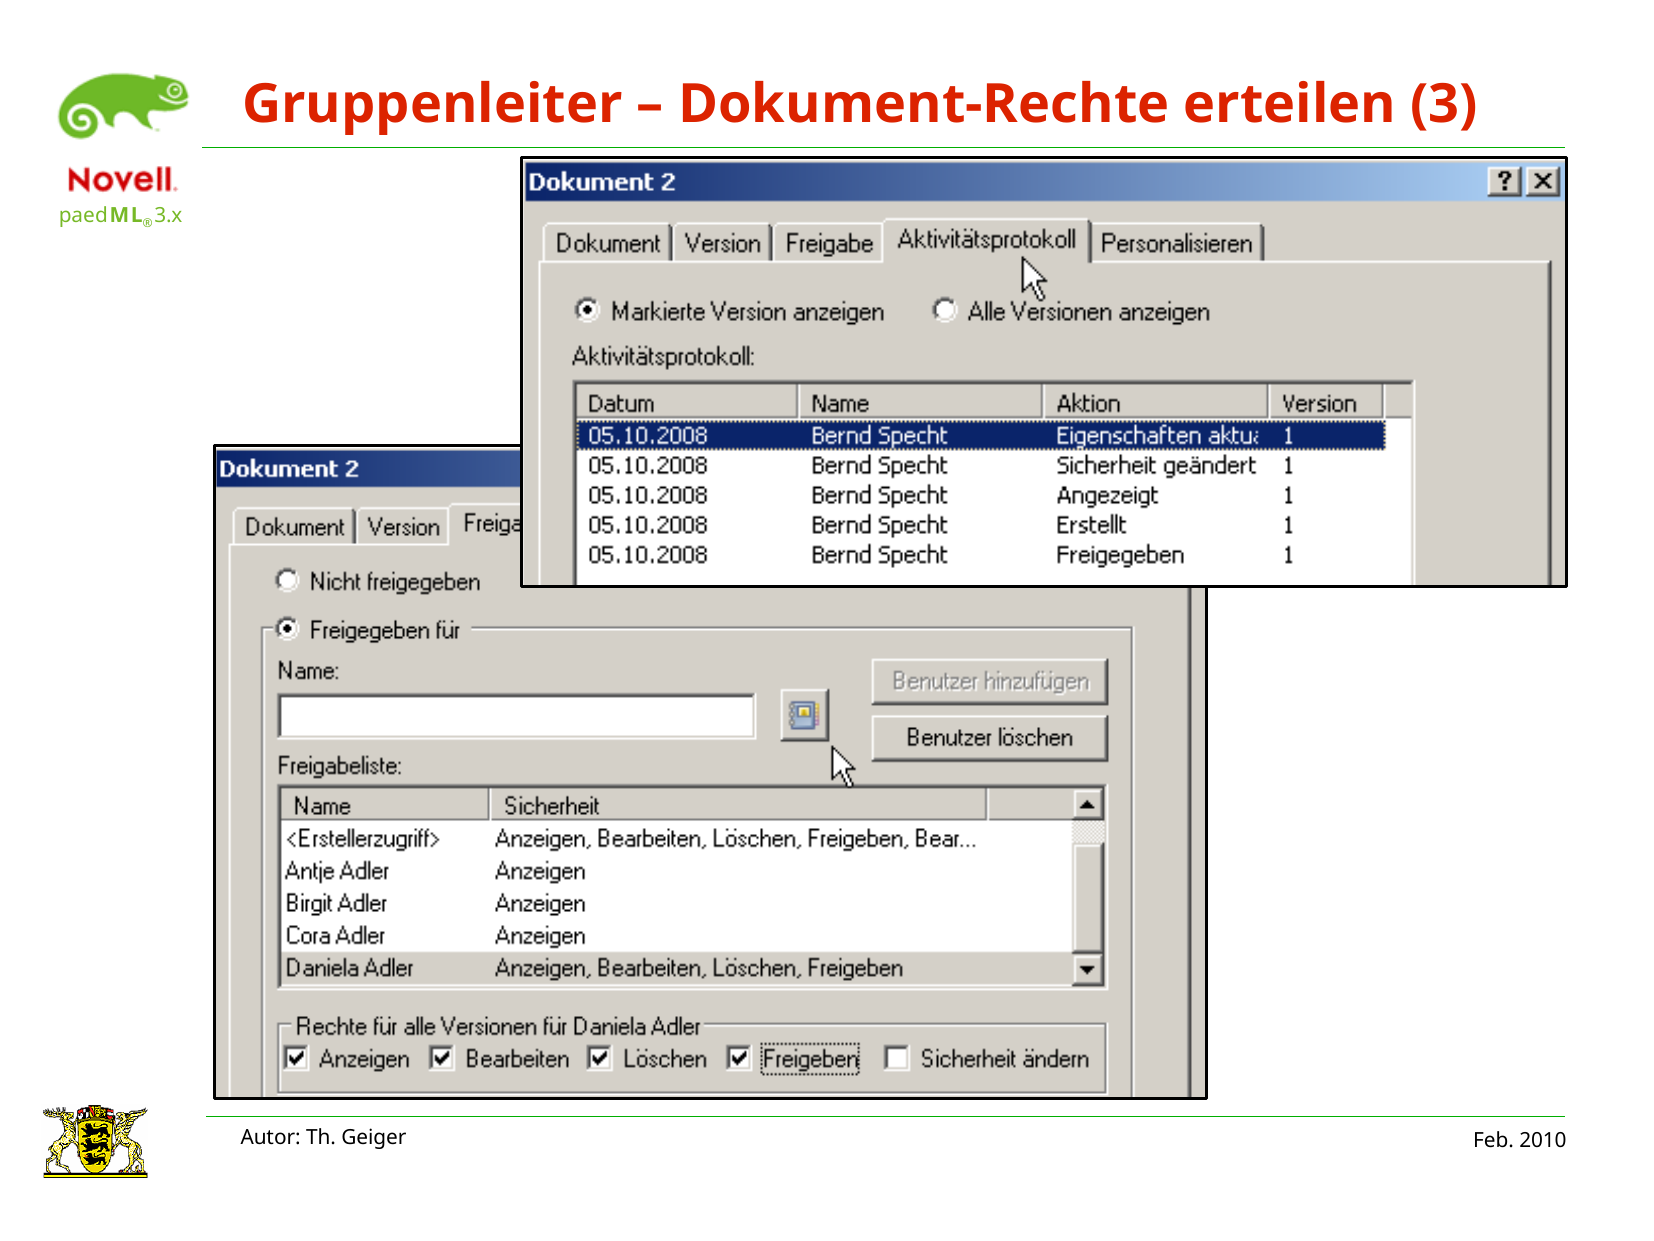

# Gruppenleiter – Dokument-Rechte erteilen (3)
Autor: Th. Geiger
Feb. 2010